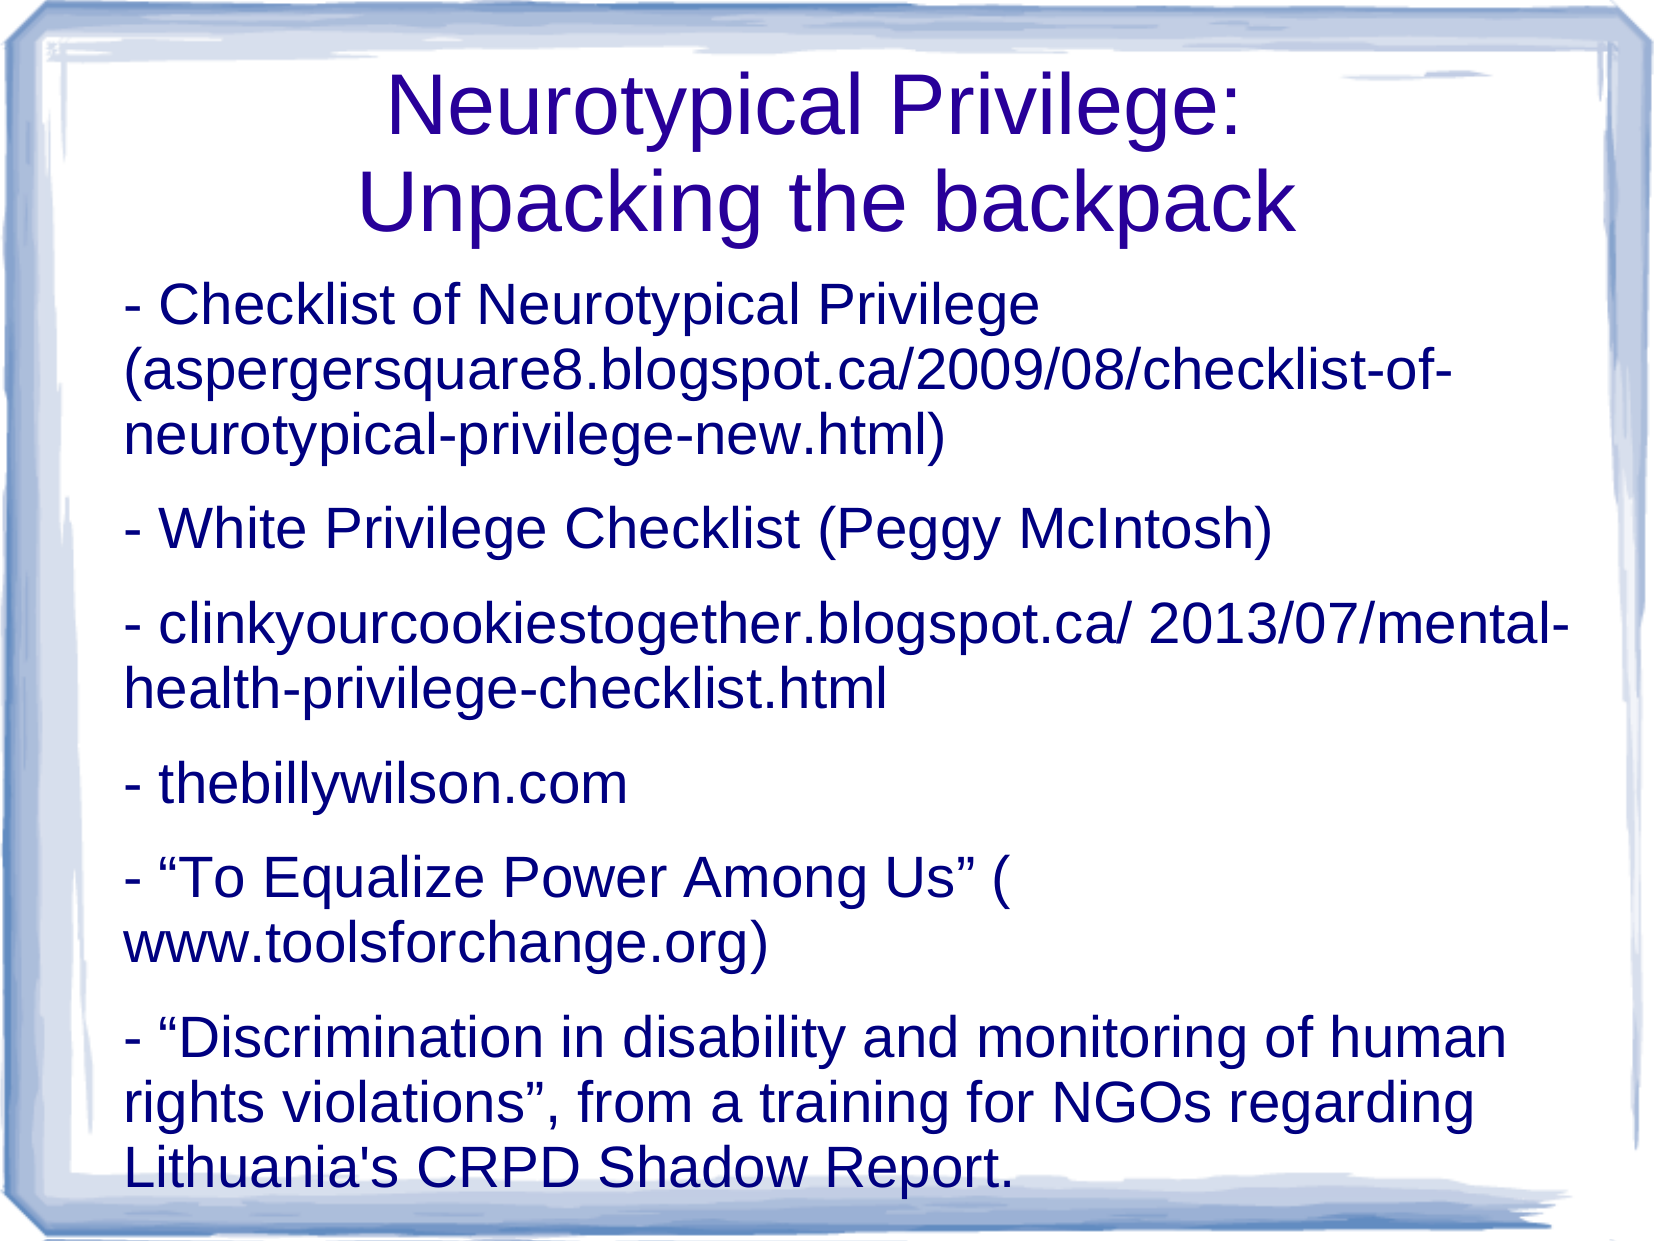

# Neurotypical Privilege: Unpacking the backpack
- Checklist of Neurotypical Privilege (aspergersquare8.blogspot.ca/2009/08/checklist-of-neurotypical-privilege-new.html)
- White Privilege Checklist (Peggy McIntosh)
- clinkyourcookiestogether.blogspot.ca/ 2013/07/mental-health-privilege-checklist.html
- thebillywilson.com
- “To Equalize Power Among Us” (www.toolsforchange.org)
- “Discrimination in disability and monitoring of human rights violations”, from a training for NGOs regarding Lithuania's CRPD Shadow Report.